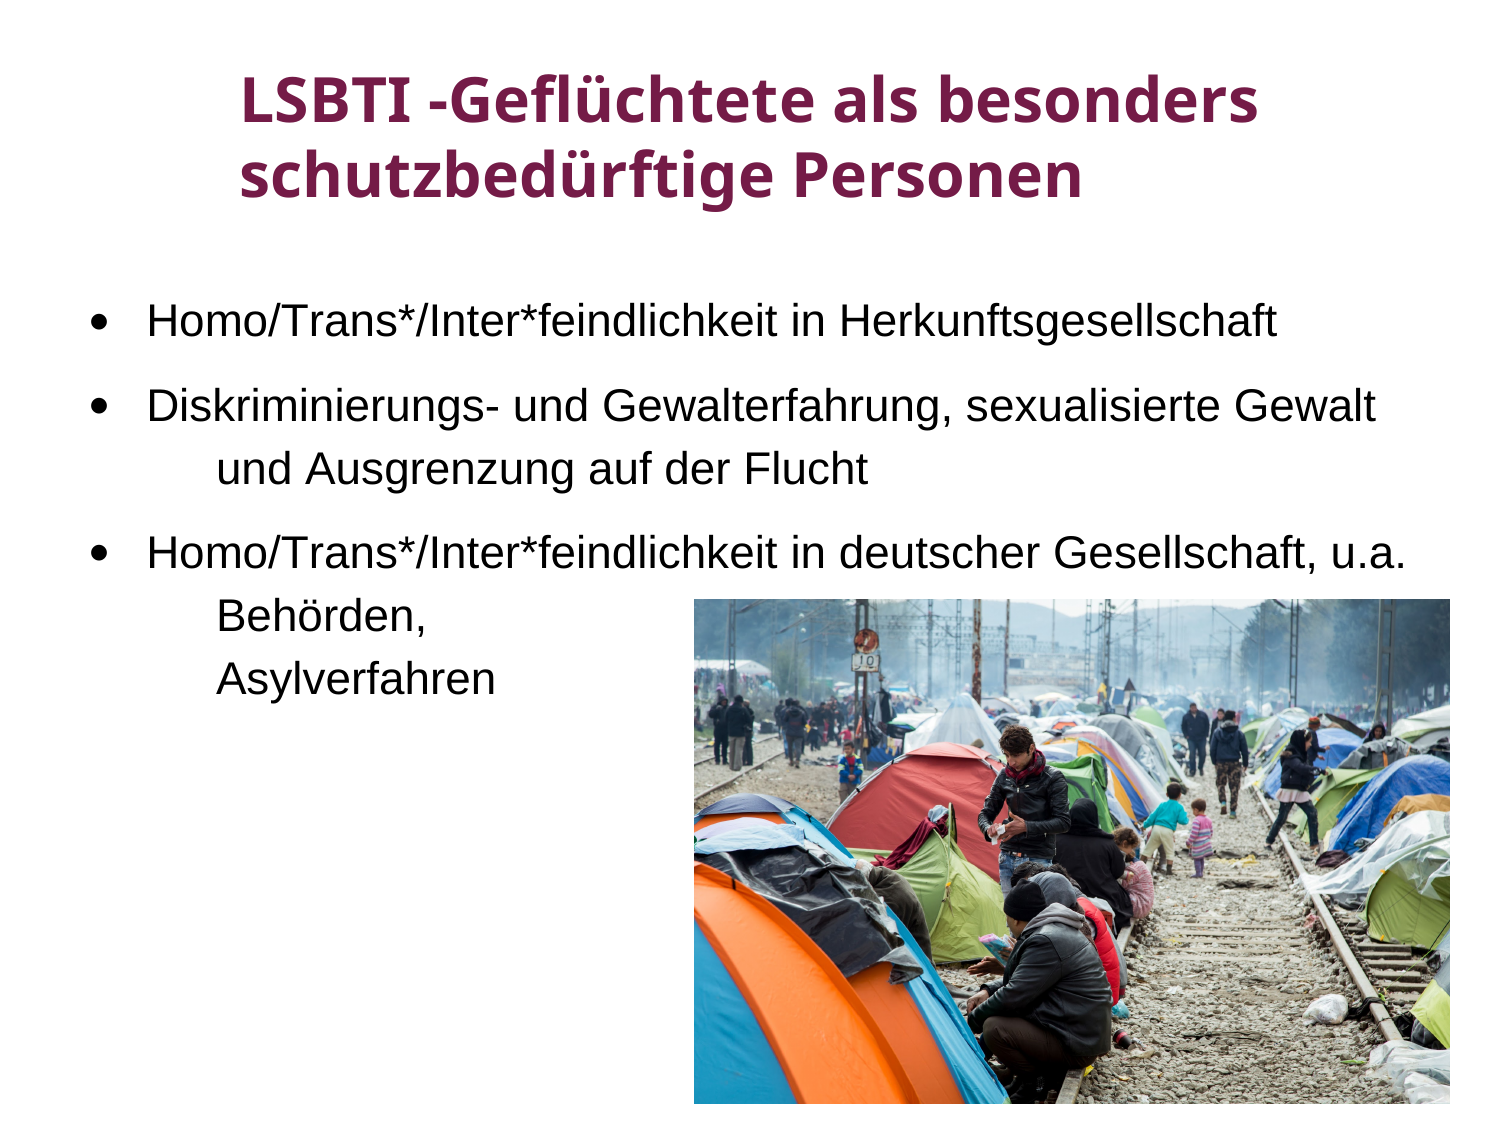

LSBTI -Geflüchtete als besonders schutzbedürftige Personen
Homo/Trans*/Inter*feindlichkeit in Herkunftsgesellschaft
Diskriminierungs- und Gewalterfahrung, sexualisierte Gewalt und Ausgrenzung auf der Flucht
Homo/Trans*/Inter*feindlichkeit in deutscher Gesellschaft, u.a. Behörden, Asylverfahren